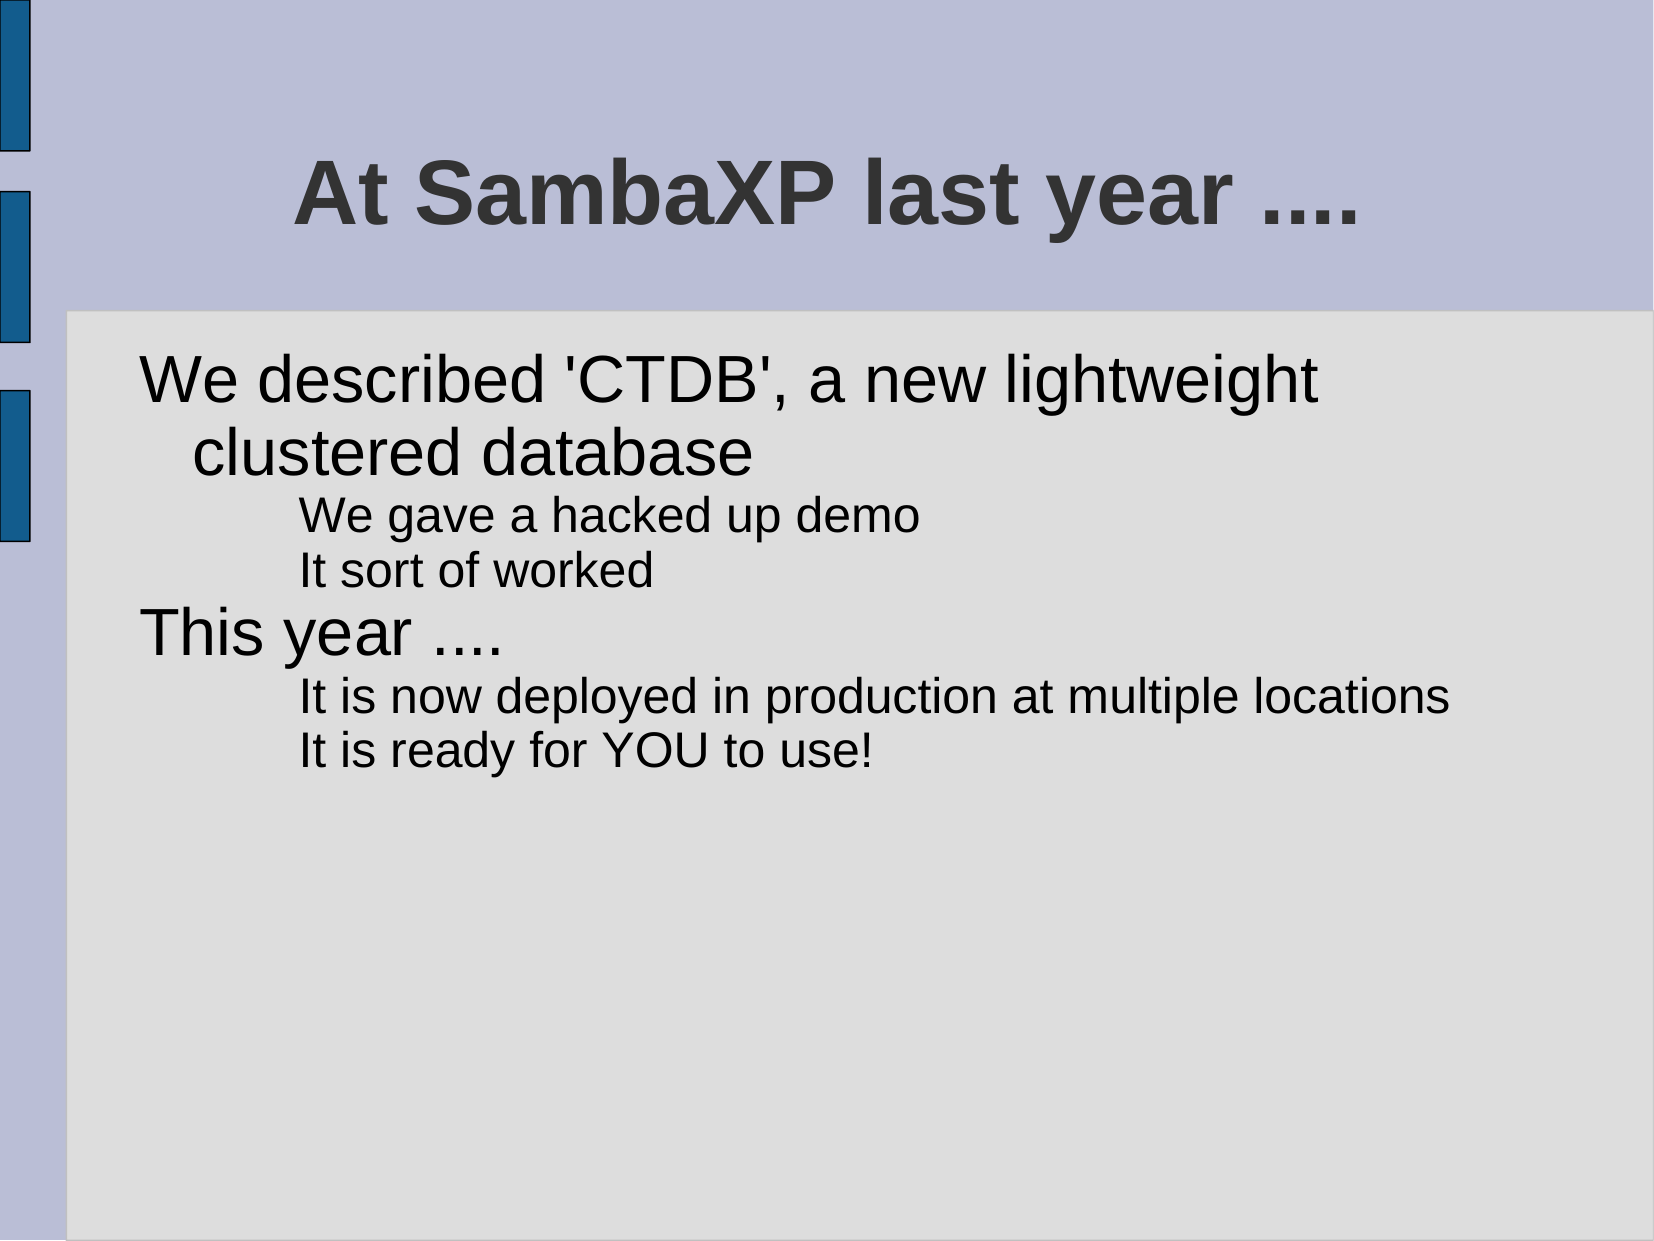

# At SambaXP last year ....
We described 'CTDB', a new lightweight clustered database
We gave a hacked up demo
It sort of worked
This year ....
It is now deployed in production at multiple locations
It is ready for YOU to use!